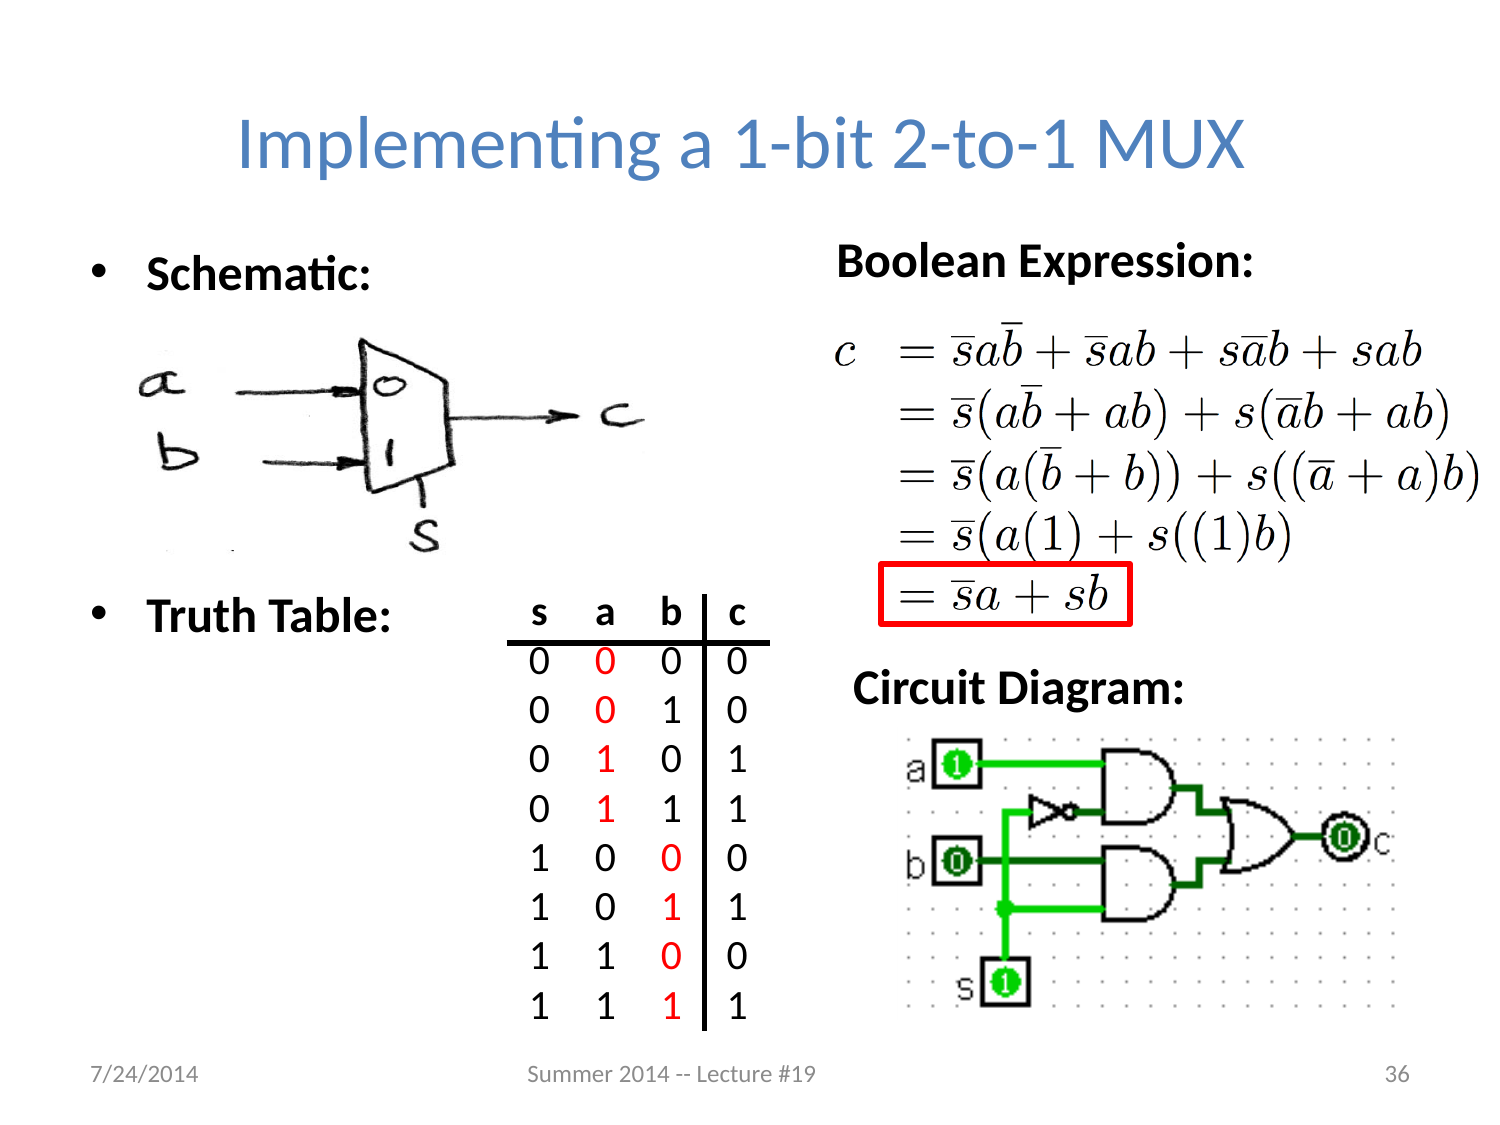

# Implementing a 1-bit 2-to-1 MUX
Boolean Expression:
Schematic:
Truth Table:
| s | a | b | c |
| --- | --- | --- | --- |
| 0 | 0 | 0 | 0 |
| 0 | 0 | 1 | 0 |
| 0 | 1 | 0 | 1 |
| 0 | 1 | 1 | 1 |
| 1 | 0 | 0 | 0 |
| 1 | 0 | 1 | 1 |
| 1 | 1 | 0 | 0 |
| 1 | 1 | 1 | 1 |
Circuit Diagram:
7/24/2014
Summer 2014 -- Lecture #19